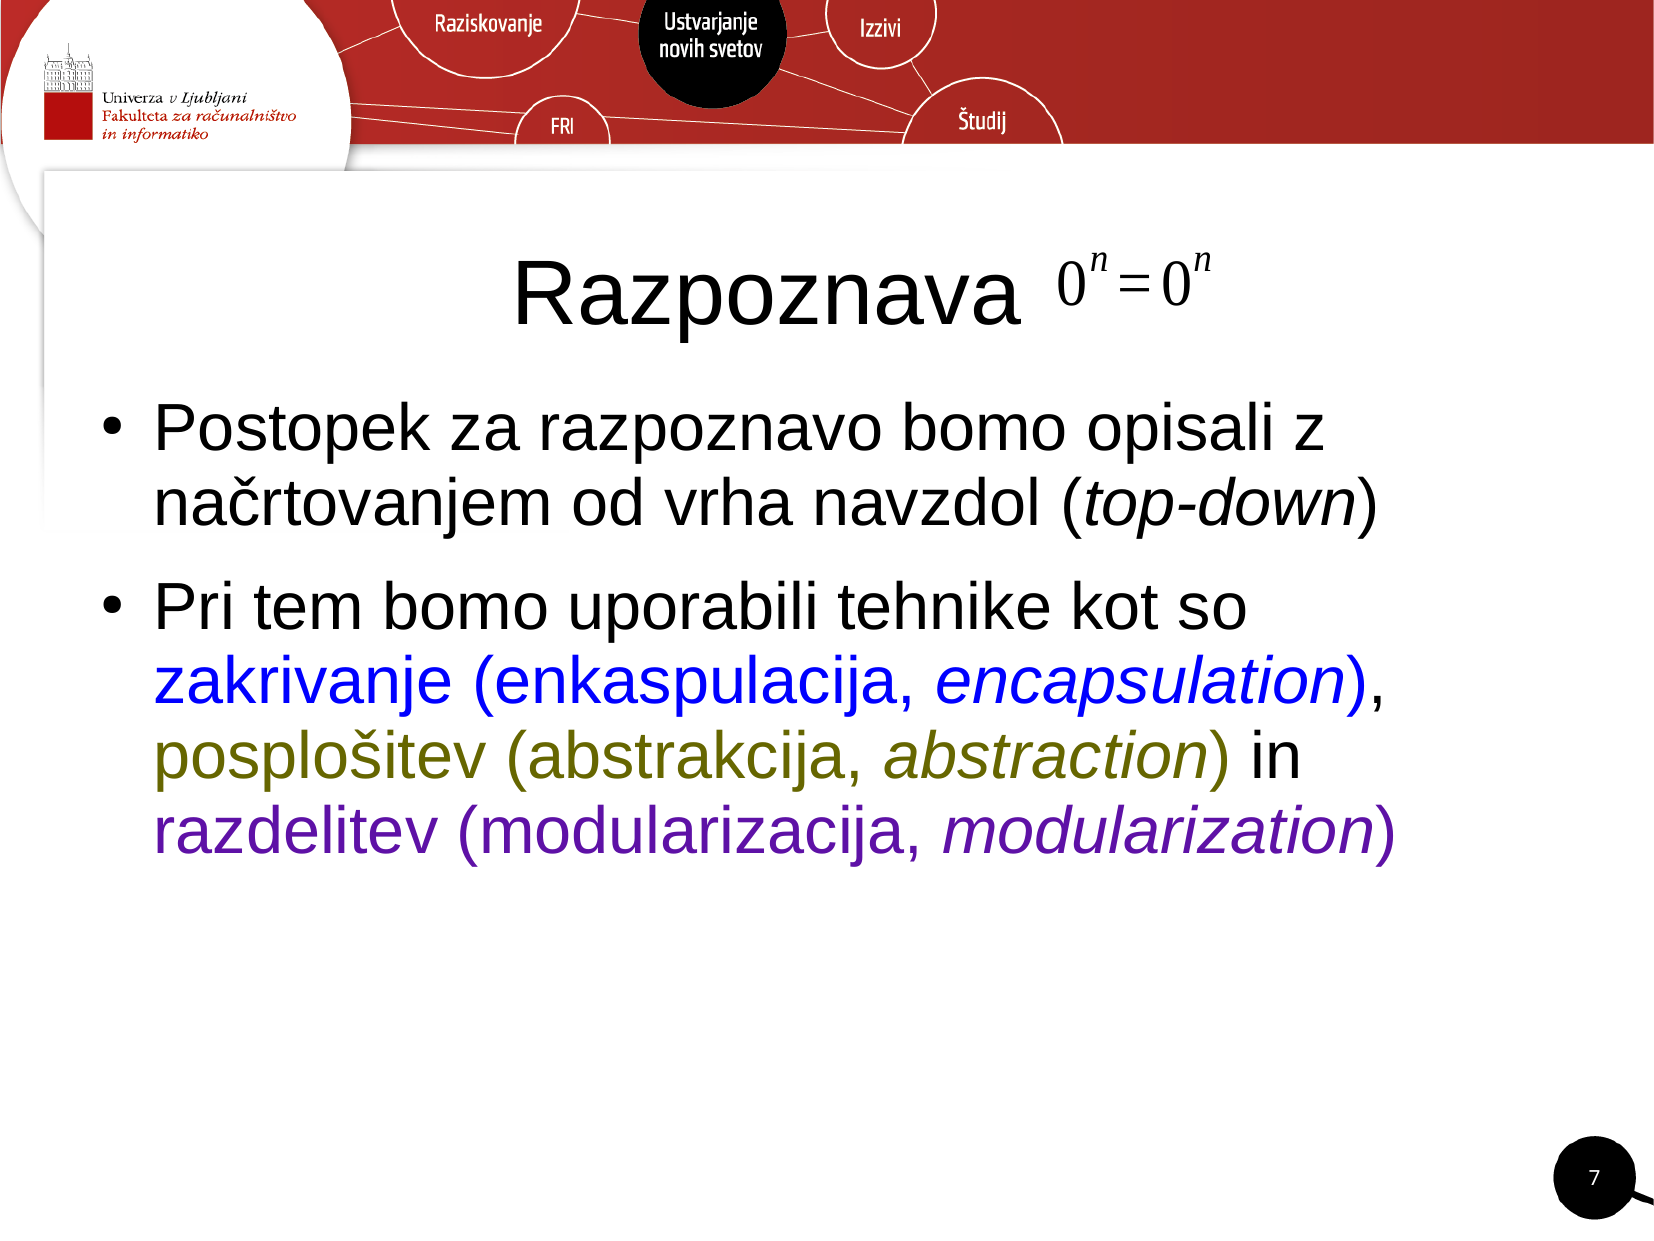

# Razpoznava
Postopek za razpoznavo bomo opisali z načrtovanjem od vrha navzdol (top-down)
Pri tem bomo uporabili tehnike kot so zakrivanje (enkaspulacija, encapsulation), posplošitev (abstrakcija, abstraction) in razdelitev (modularizacija, modularization)